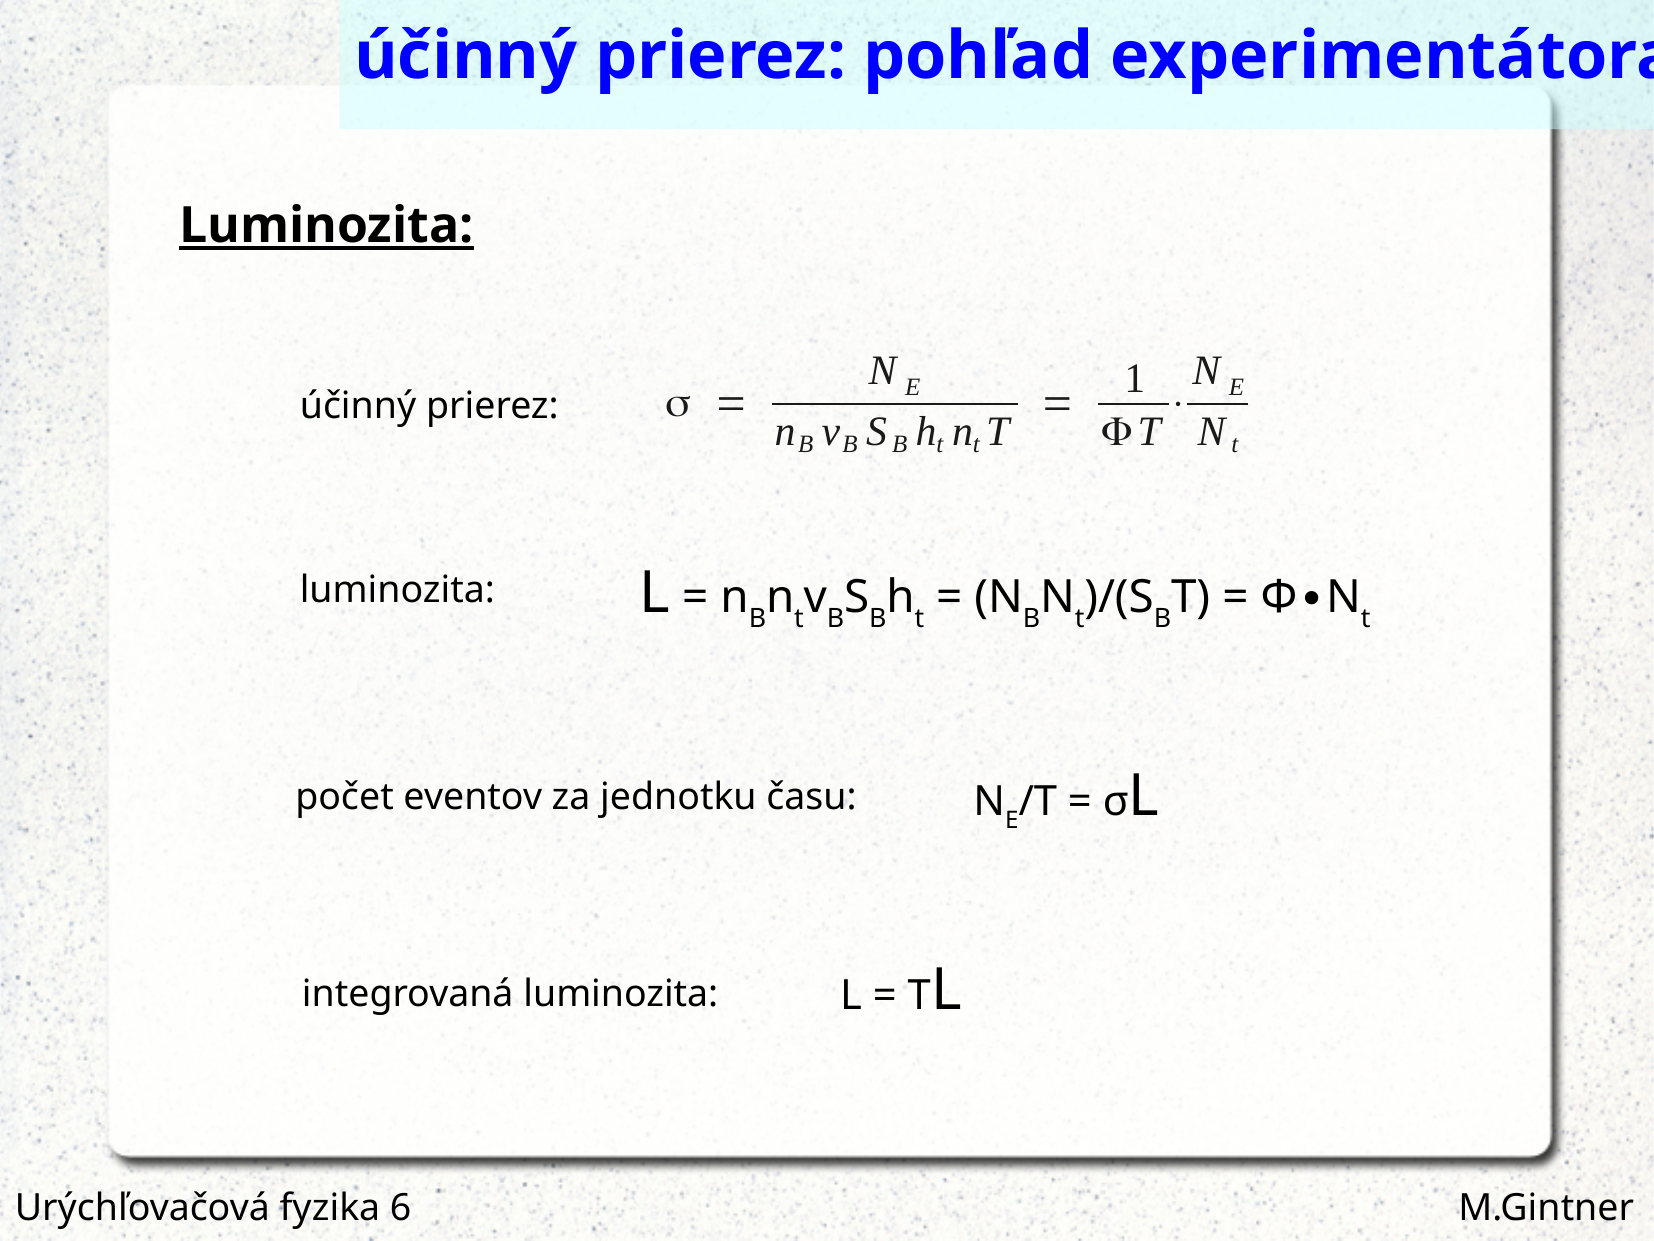

účinný prierez: pohľad experimentátora
Luminozita:
účinný prierez:
L = nBntvBSBht = (NBNt)/(SBT) = Φ∙Nt
luminozita:
NE/T = σL
počet eventov za jednotku času:
L = TL
integrovaná luminozita:
Urýchľovačová fyzika 6
M.Gintner